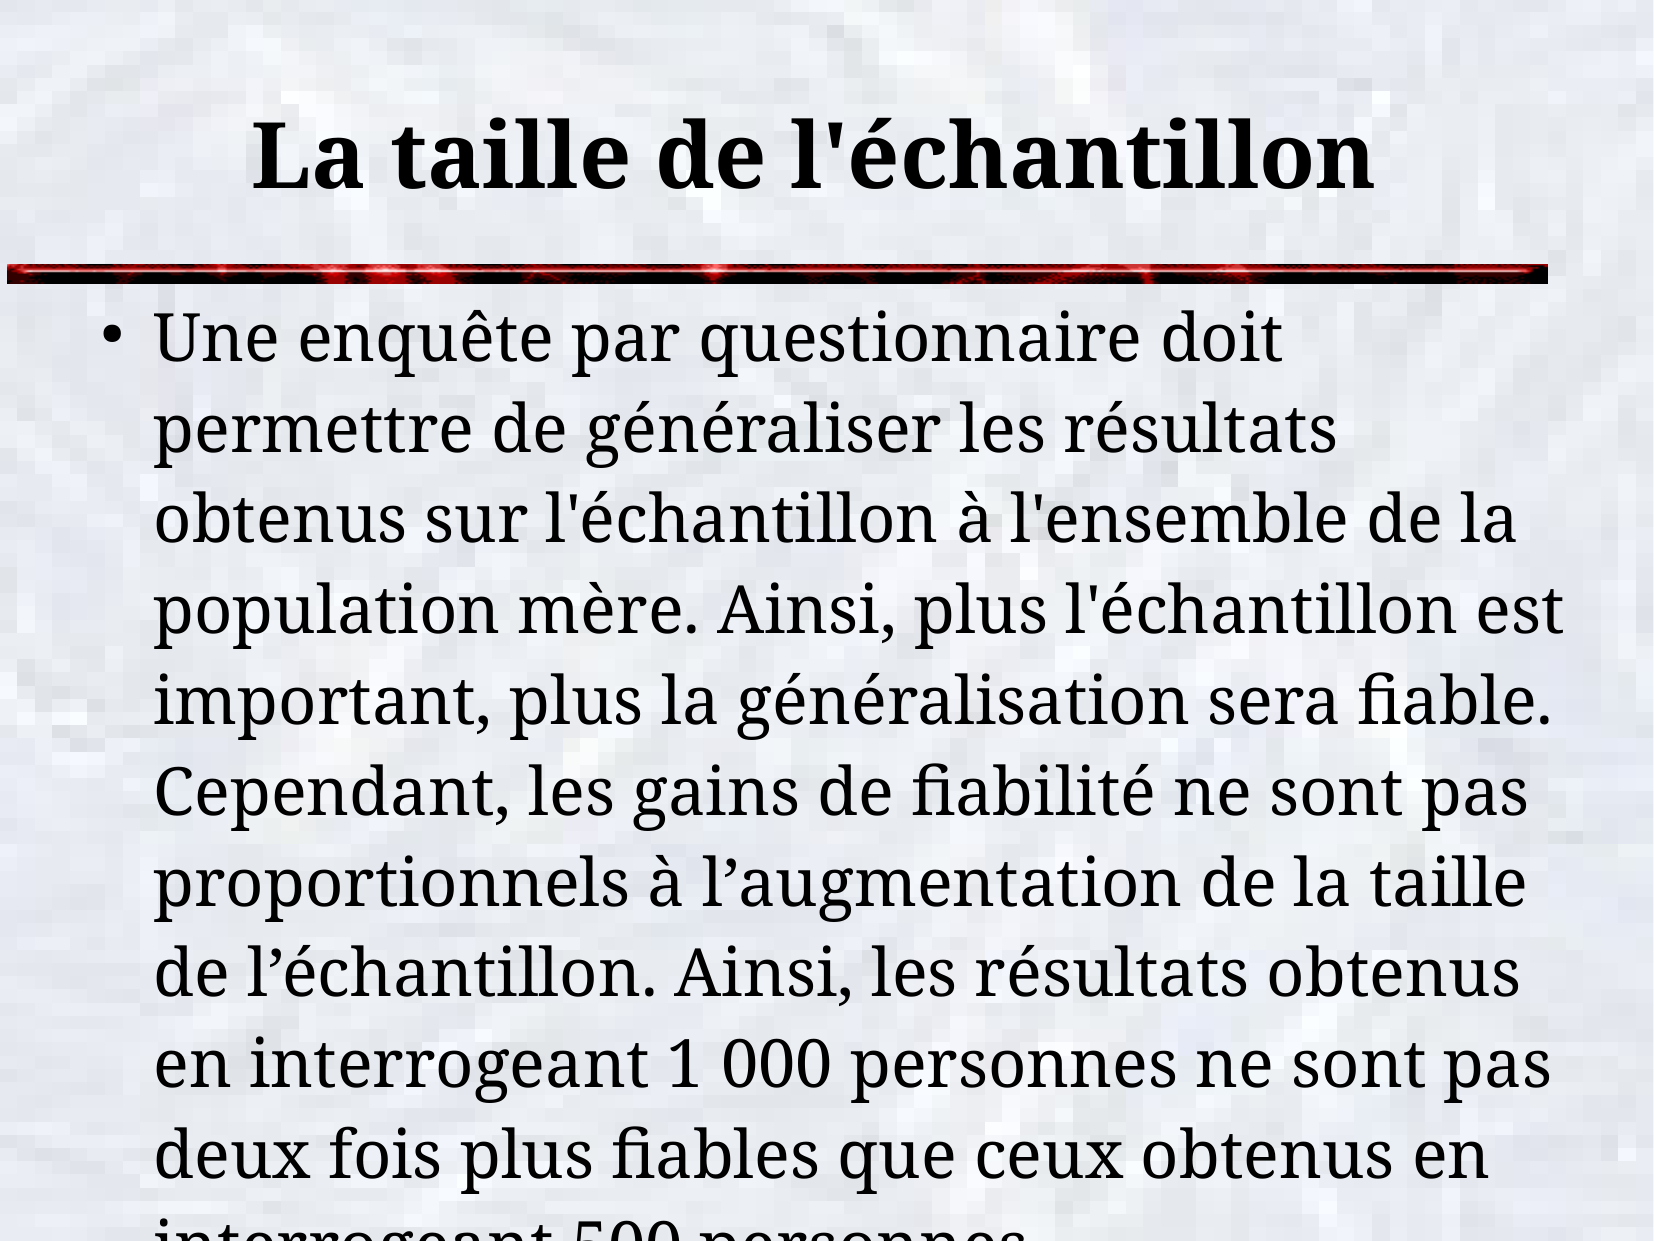

# La taille de l'échantillon
Une enquête par questionnaire doit permettre de généraliser les résultats obtenus sur l'échantillon à l'ensemble de la population mère. Ainsi, plus l'échantillon est important, plus la généralisation sera fiable. Cependant, les gains de fiabilité ne sont pas proportionnels à l’augmentation de la taille de l’échantillon. Ainsi, les résultats obtenus en interrogeant 1 000 personnes ne sont pas deux fois plus fiables que ceux obtenus en interrogeant 500 personnes.